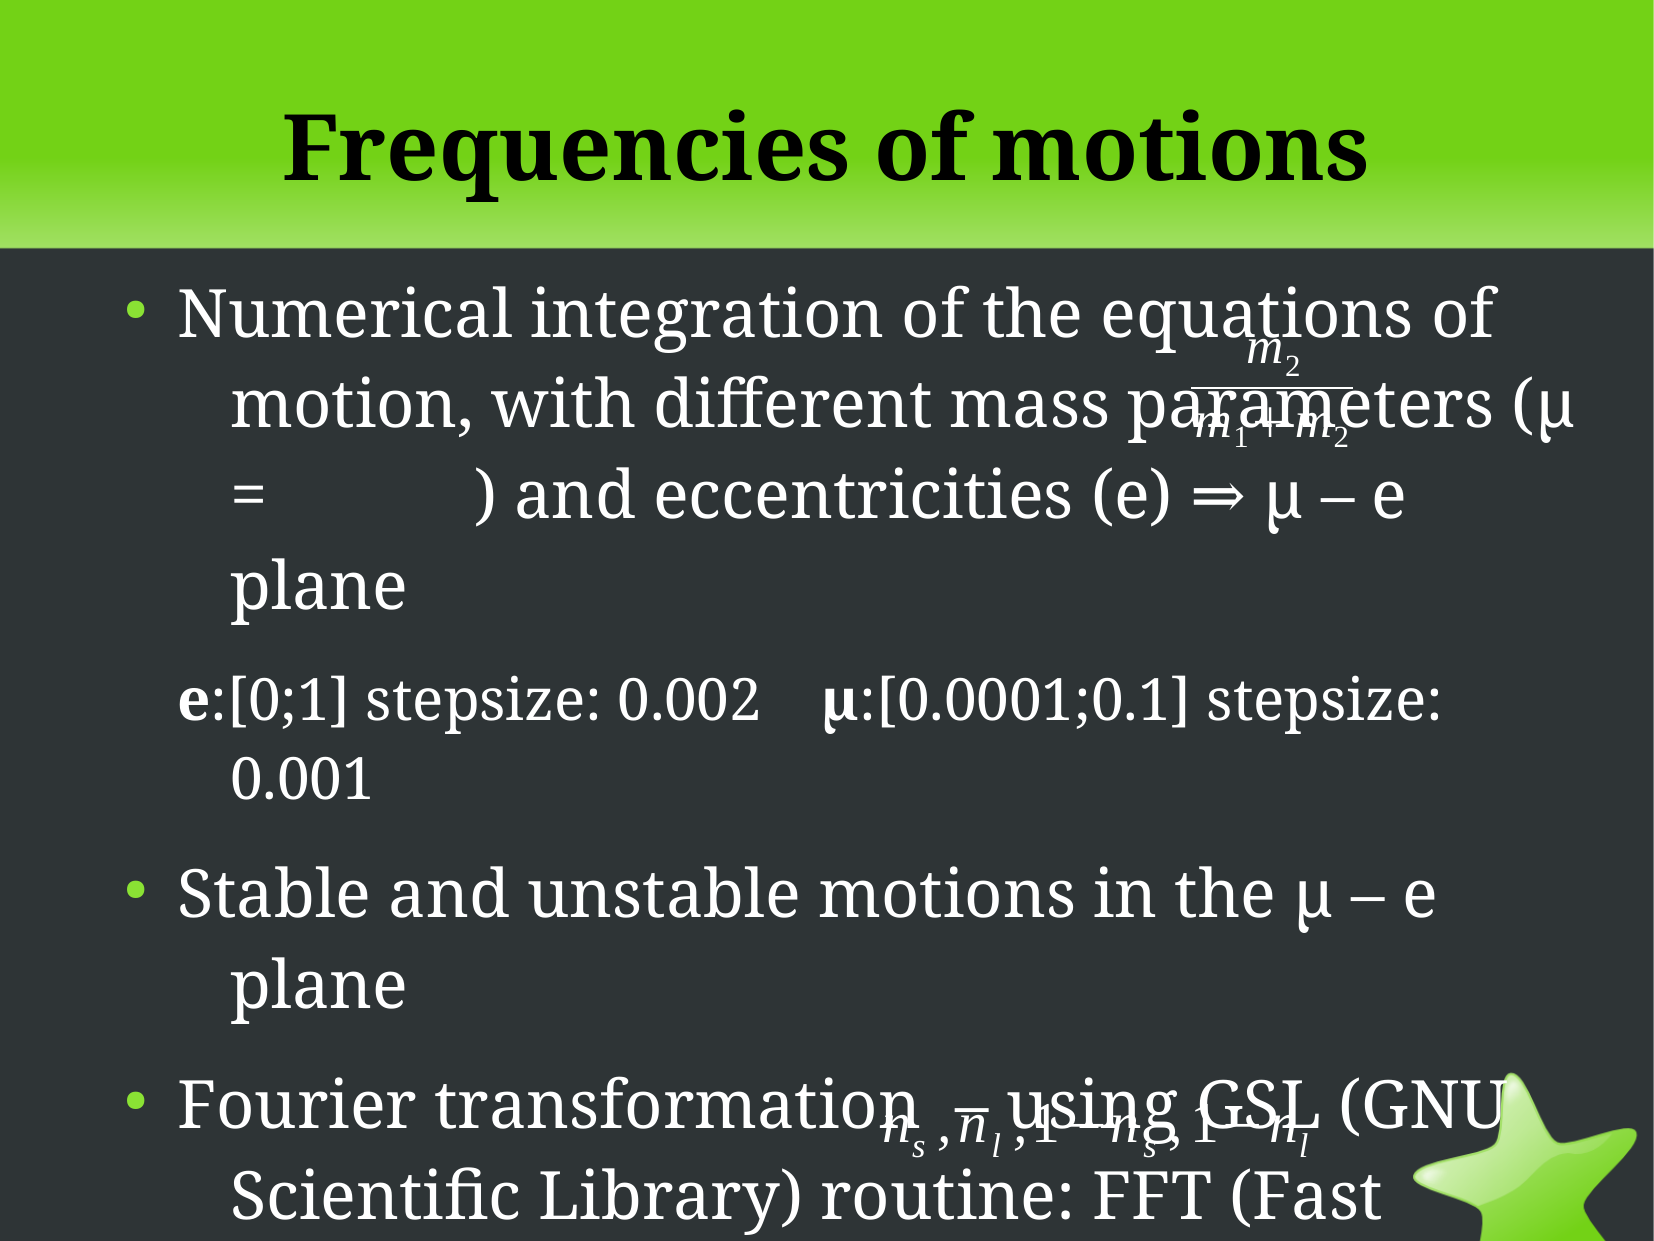

# Frequencies of motions
Numerical integration of the equations of motion, with different mass parameters (μ = ) and eccentricities (e)	⇒ μ – e plane
e:[0;1] stepsize: 0.002	μ:[0.0001;0.1] stepsize: 0.001
Stable and unstable motions in the μ – e plane
Fourier transformation – using GSL (GNU Scientific Library) routine: FFT (Fast Fourier transform)
4 frequencies in the stable region: